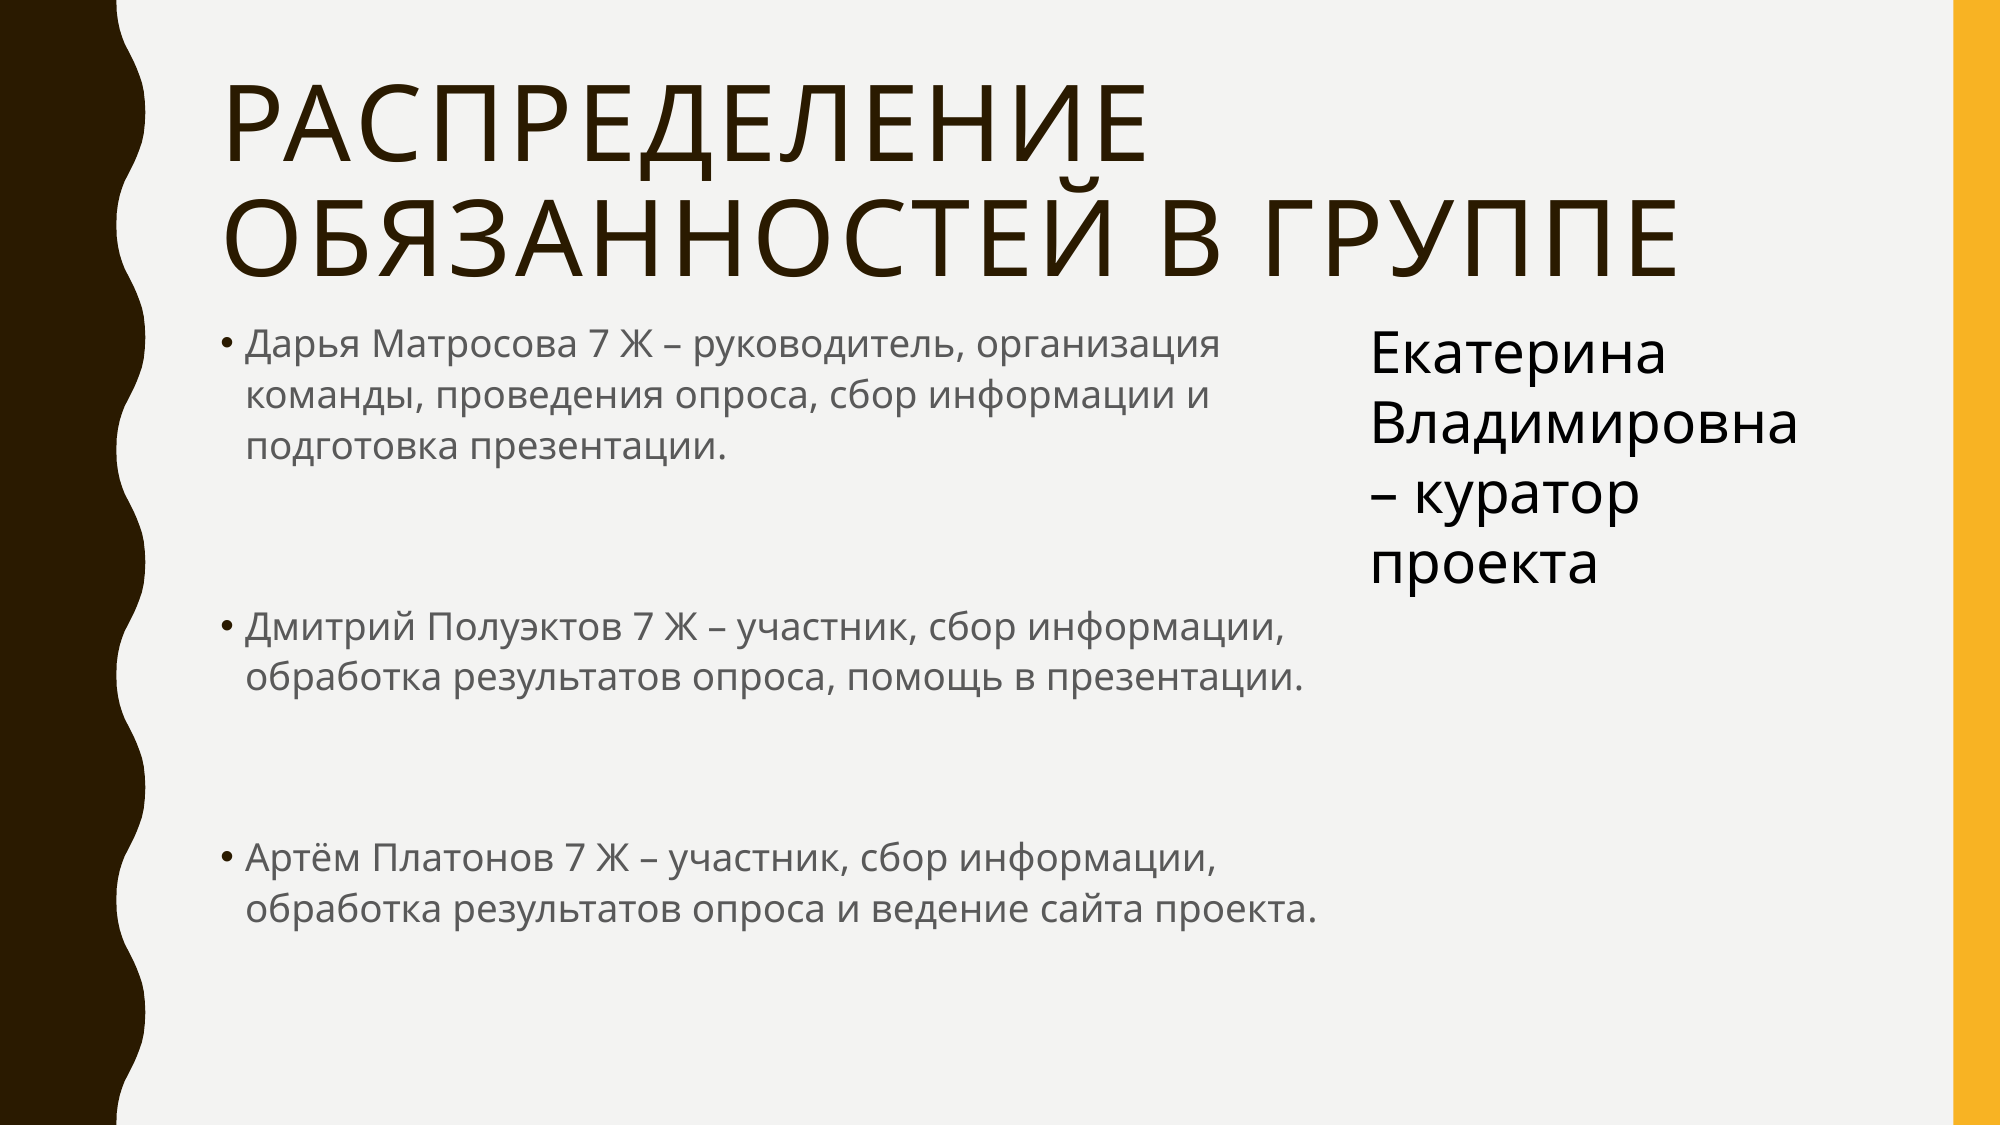

# Распределение Обязанностей в группе
Дарья Матросова 7 Ж – руководитель, организация команды, проведения опроса, сбор информации и подготовка презентации.
Дмитрий Полуэктов 7 Ж – участник, сбор информации, обработка результатов опроса, помощь в презентации.
Артём Платонов 7 Ж – участник, сбор информации, обработка результатов опроса и ведение сайта проекта.
Екатерина Владимировна – куратор проекта